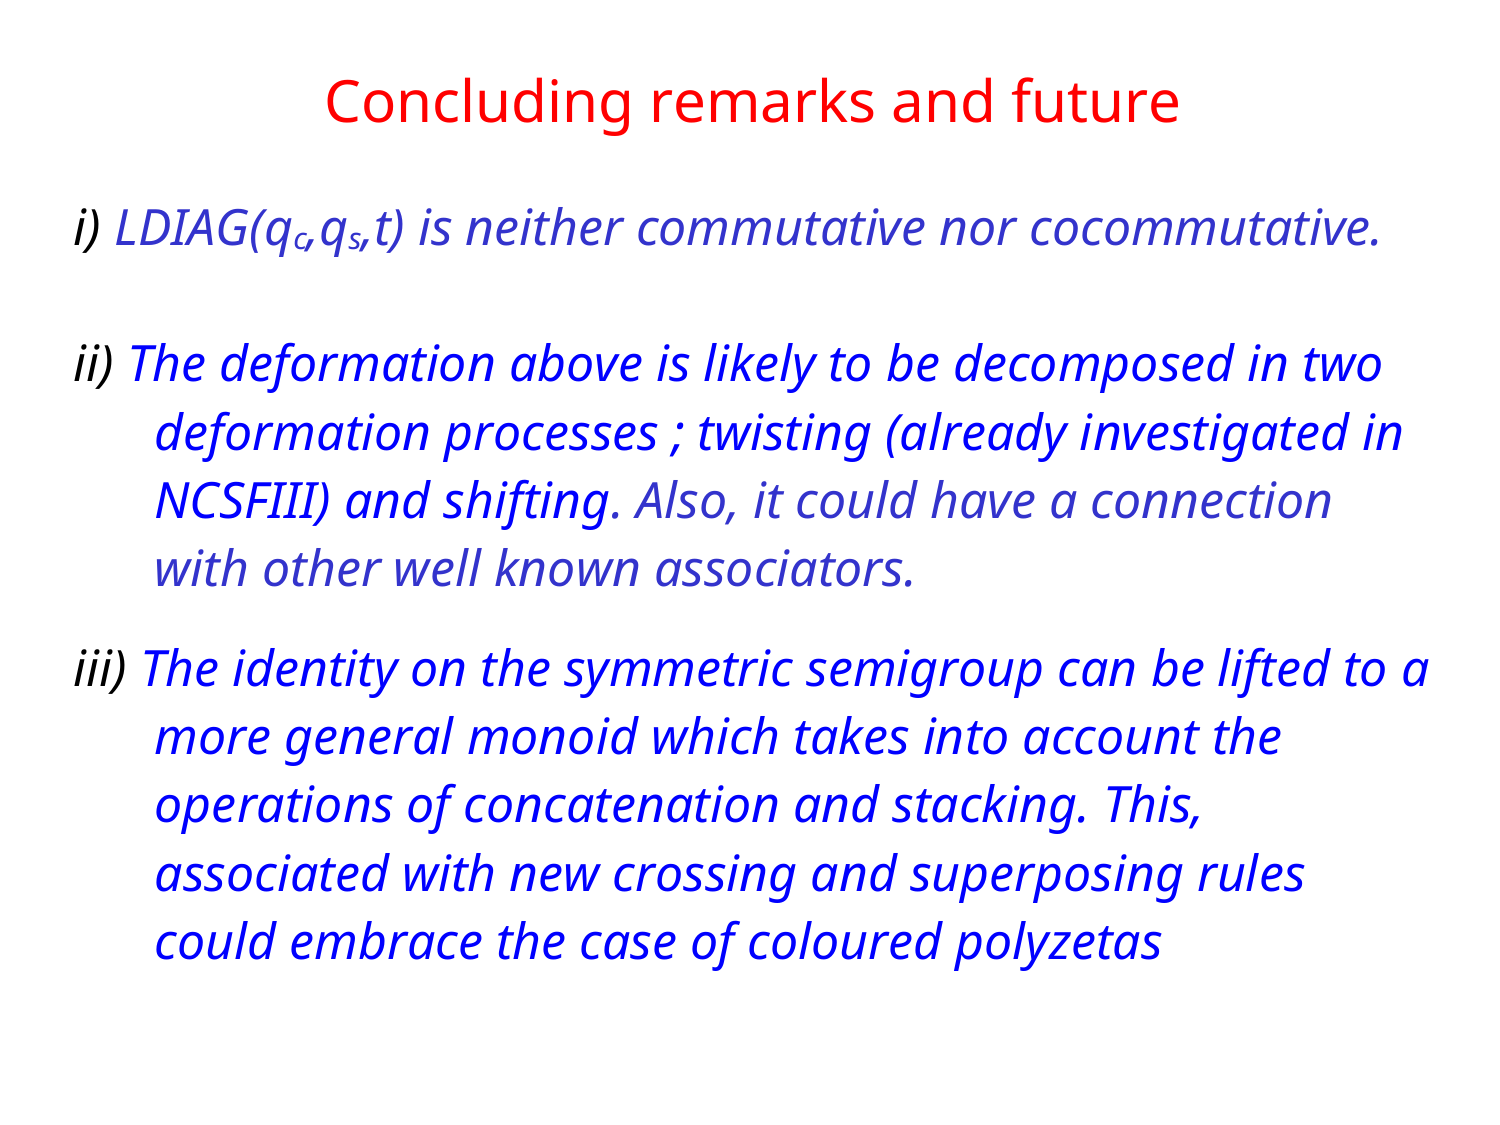

Concluding remarks and future
i) LDIAG(qc,qs,t) is neither commutative nor cocommutative.
ii) The deformation above is likely to be decomposed in two deformation processes ; twisting (already investigated in NCSFIII) and shifting. Also, it could have a connection with other well known associators.
iii) The identity on the symmetric semigroup can be lifted to a more general monoid which takes into account the operations of concatenation and stacking. This, associated with new crossing and superposing rules could embrace the case of coloured polyzetas